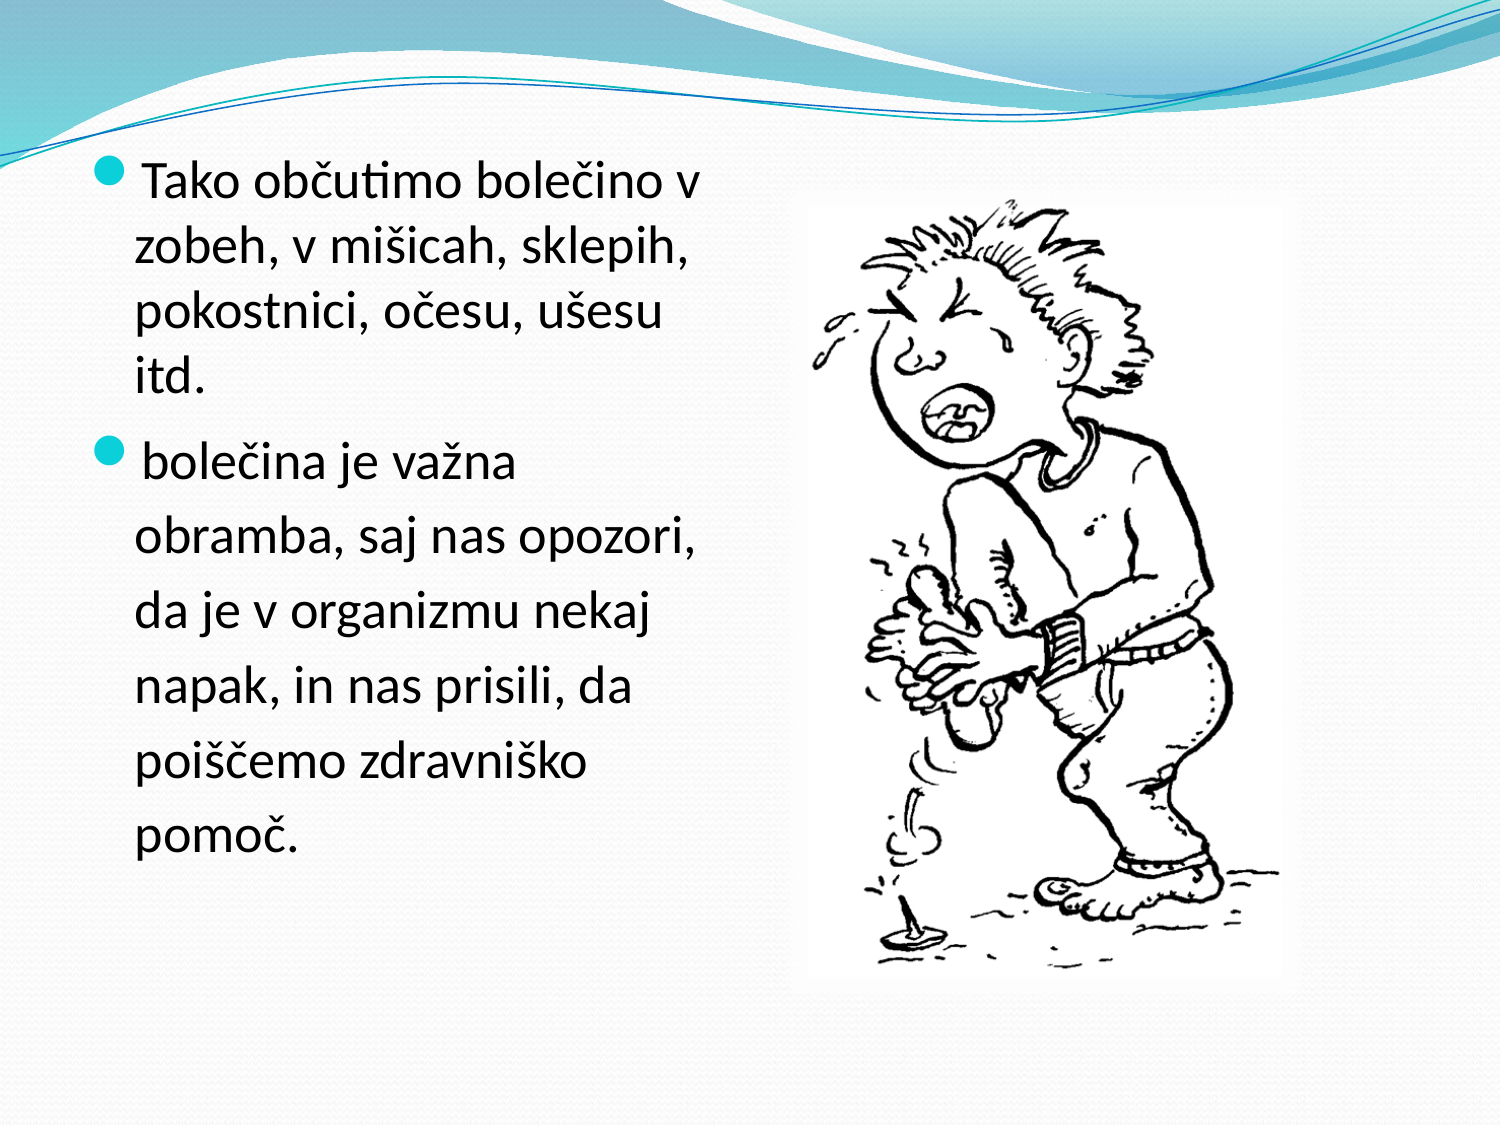

#
Tako občutimo bolečino v zobeh, v mišicah, sklepih, pokostnici, očesu, ušesu itd.
bolečina je važna obramba, saj nas opozori, da je v organizmu nekaj napak, in nas prisili, da poiščemo zdravniško pomoč.